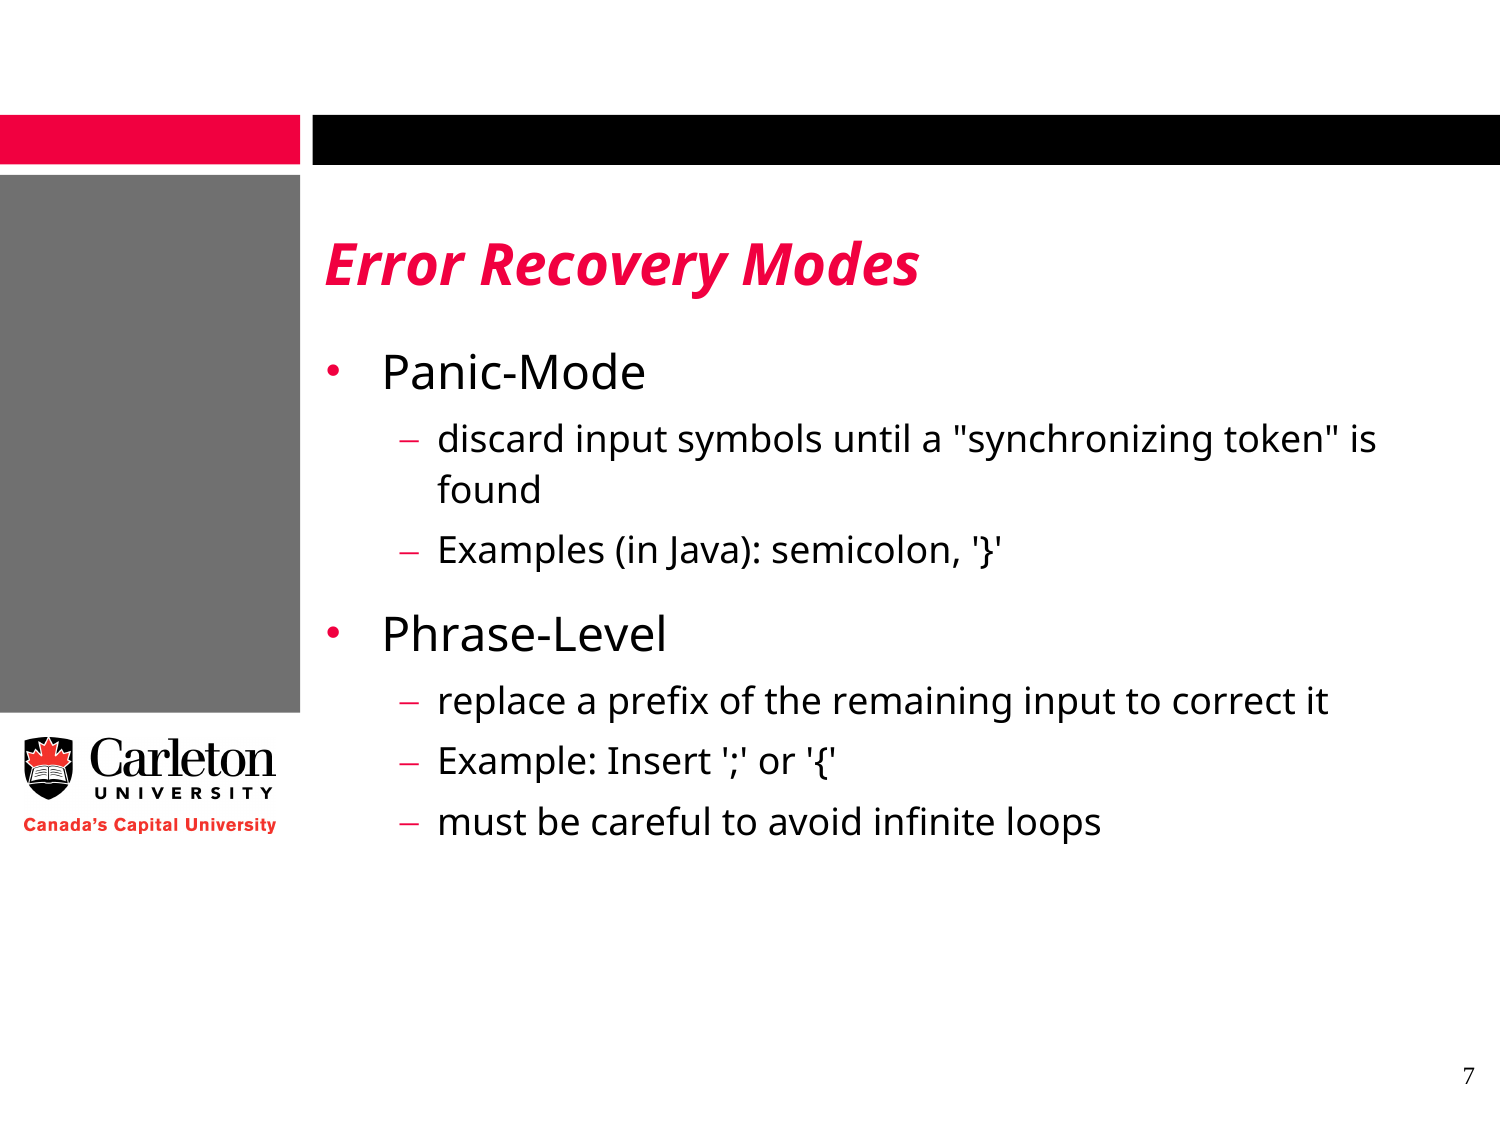

# Error Recovery Modes
Panic-Mode
discard input symbols until a "synchronizing token" is found
Examples (in Java): semicolon, '}'
Phrase-Level
replace a prefix of the remaining input to correct it
Example: Insert ';' or '{'
must be careful to avoid infinite loops
7